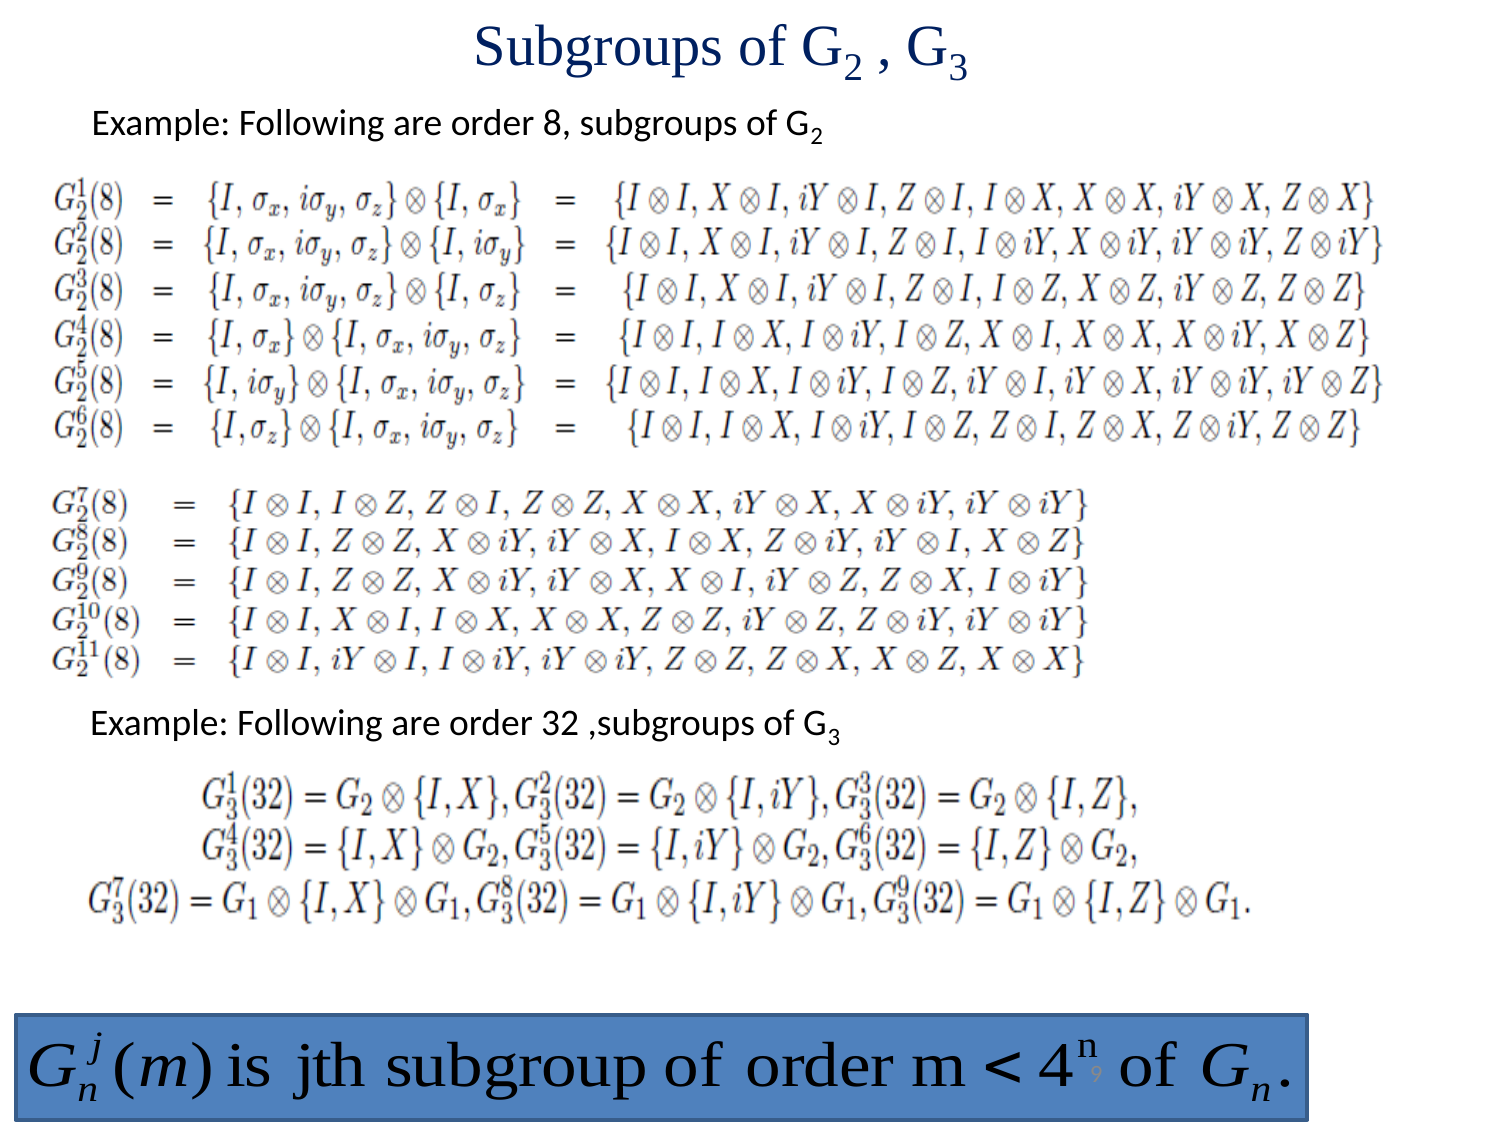

Subgroups of G2 , G3
Example: Following are order 8, subgroups of G2
Example: Following are order 32 ,subgroups of G3